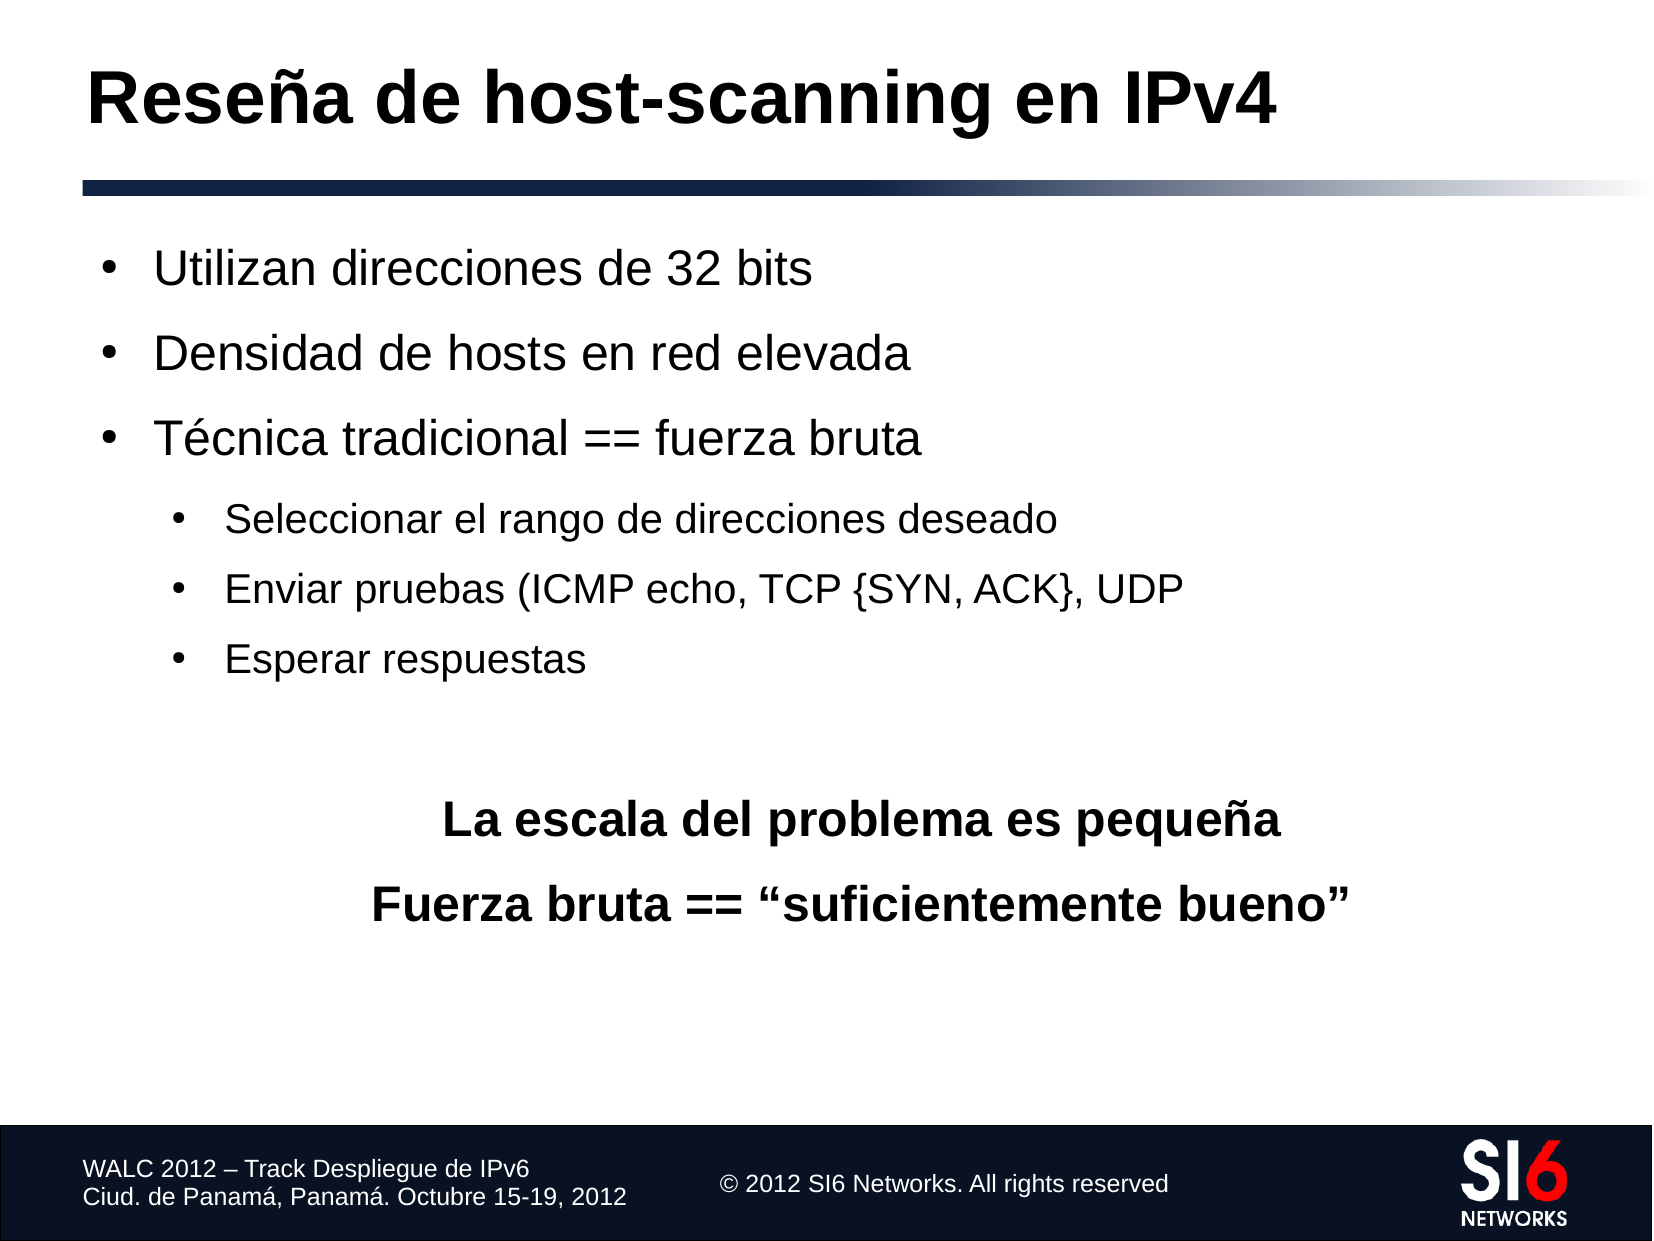

# Reseña de host-scanning en IPv4
Utilizan direcciones de 32 bits
Densidad de hosts en red elevada
Técnica tradicional == fuerza bruta
Seleccionar el rango de direcciones deseado
Enviar pruebas (ICMP echo, TCP {SYN, ACK}, UDP
Esperar respuestas
La escala del problema es pequeña
Fuerza bruta == “suficientemente bueno”
Congreso de Seguridad en Computo 2011